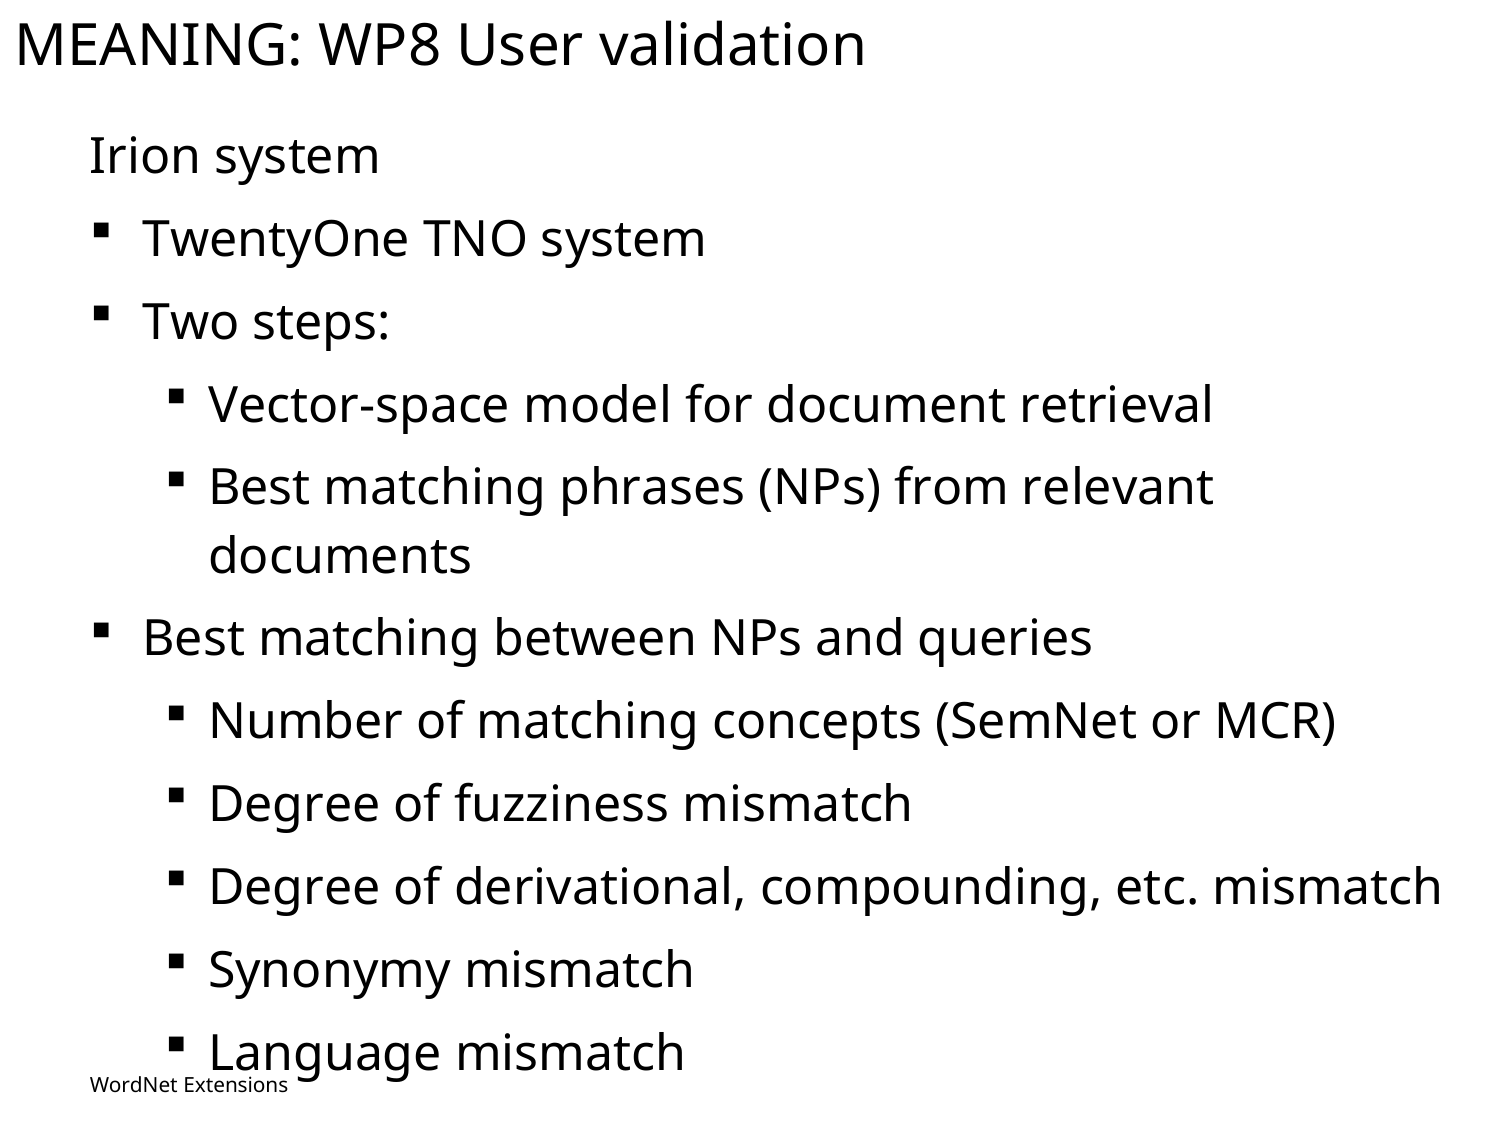

# MEANING: WP8 User validation
Irion system
TwentyOne TNO system
Two steps:
Vector-space model for document retrieval
Best matching phrases (NPs) from relevant documents
Best matching between NPs and queries
Number of matching concepts (SemNet or MCR)
Degree of fuzziness mismatch
Degree of derivational, compounding, etc. mismatch
Synonymy mismatch
Language mismatch